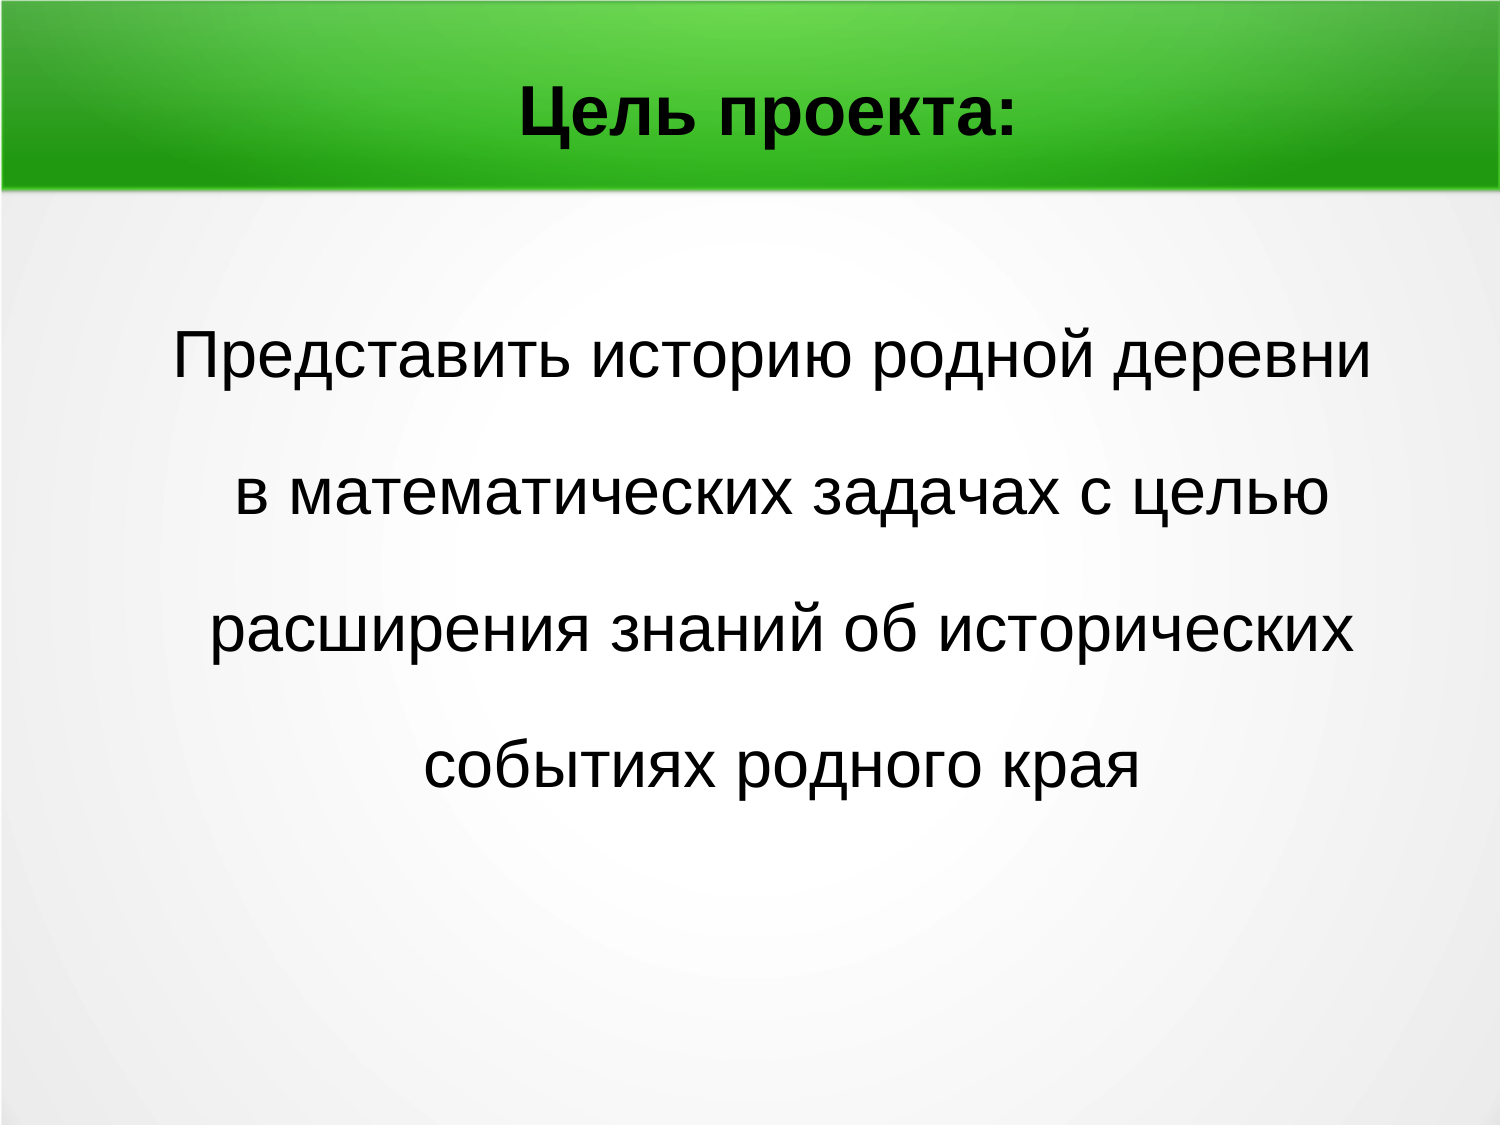

Цель проекта:
Представить историю родной деревни
 в математических задачах с целью
 расширения знаний об исторических
 событиях родного края